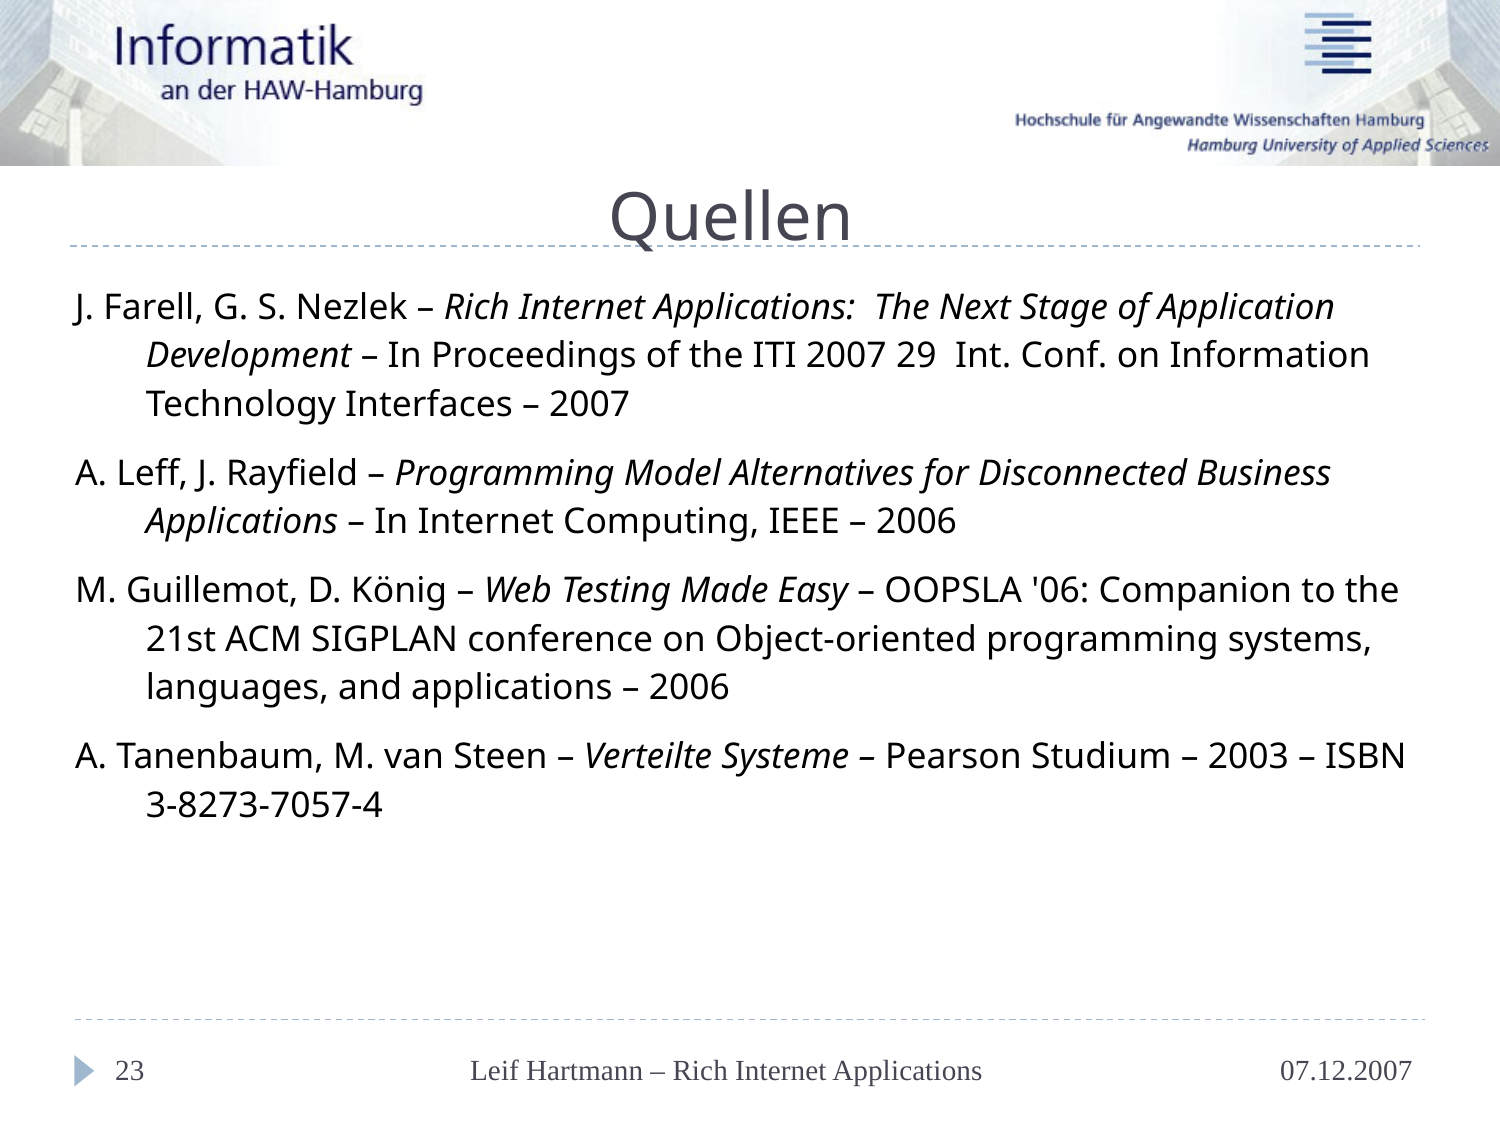

# Quellen
J. Farell, G. S. Nezlek – Rich Internet Applications: The Next Stage of Application Development – In Proceedings of the ITI 2007 29 Int. Conf. on Information Technology Interfaces – 2007
A. Leff, J. Rayfield – Programming Model Alternatives for Disconnected Business Applications – In Internet Computing, IEEE – 2006
M. Guillemot, D. König – Web Testing Made Easy – OOPSLA '06: Companion to the 21st ACM SIGPLAN conference on Object-oriented programming systems, languages, and applications – 2006
A. Tanenbaum, M. van Steen – Verteilte Systeme – Pearson Studium – 2003 – ISBN 3-8273-7057-4
23
07.12.2007
Leif Hartmann - Rich Internet Applications